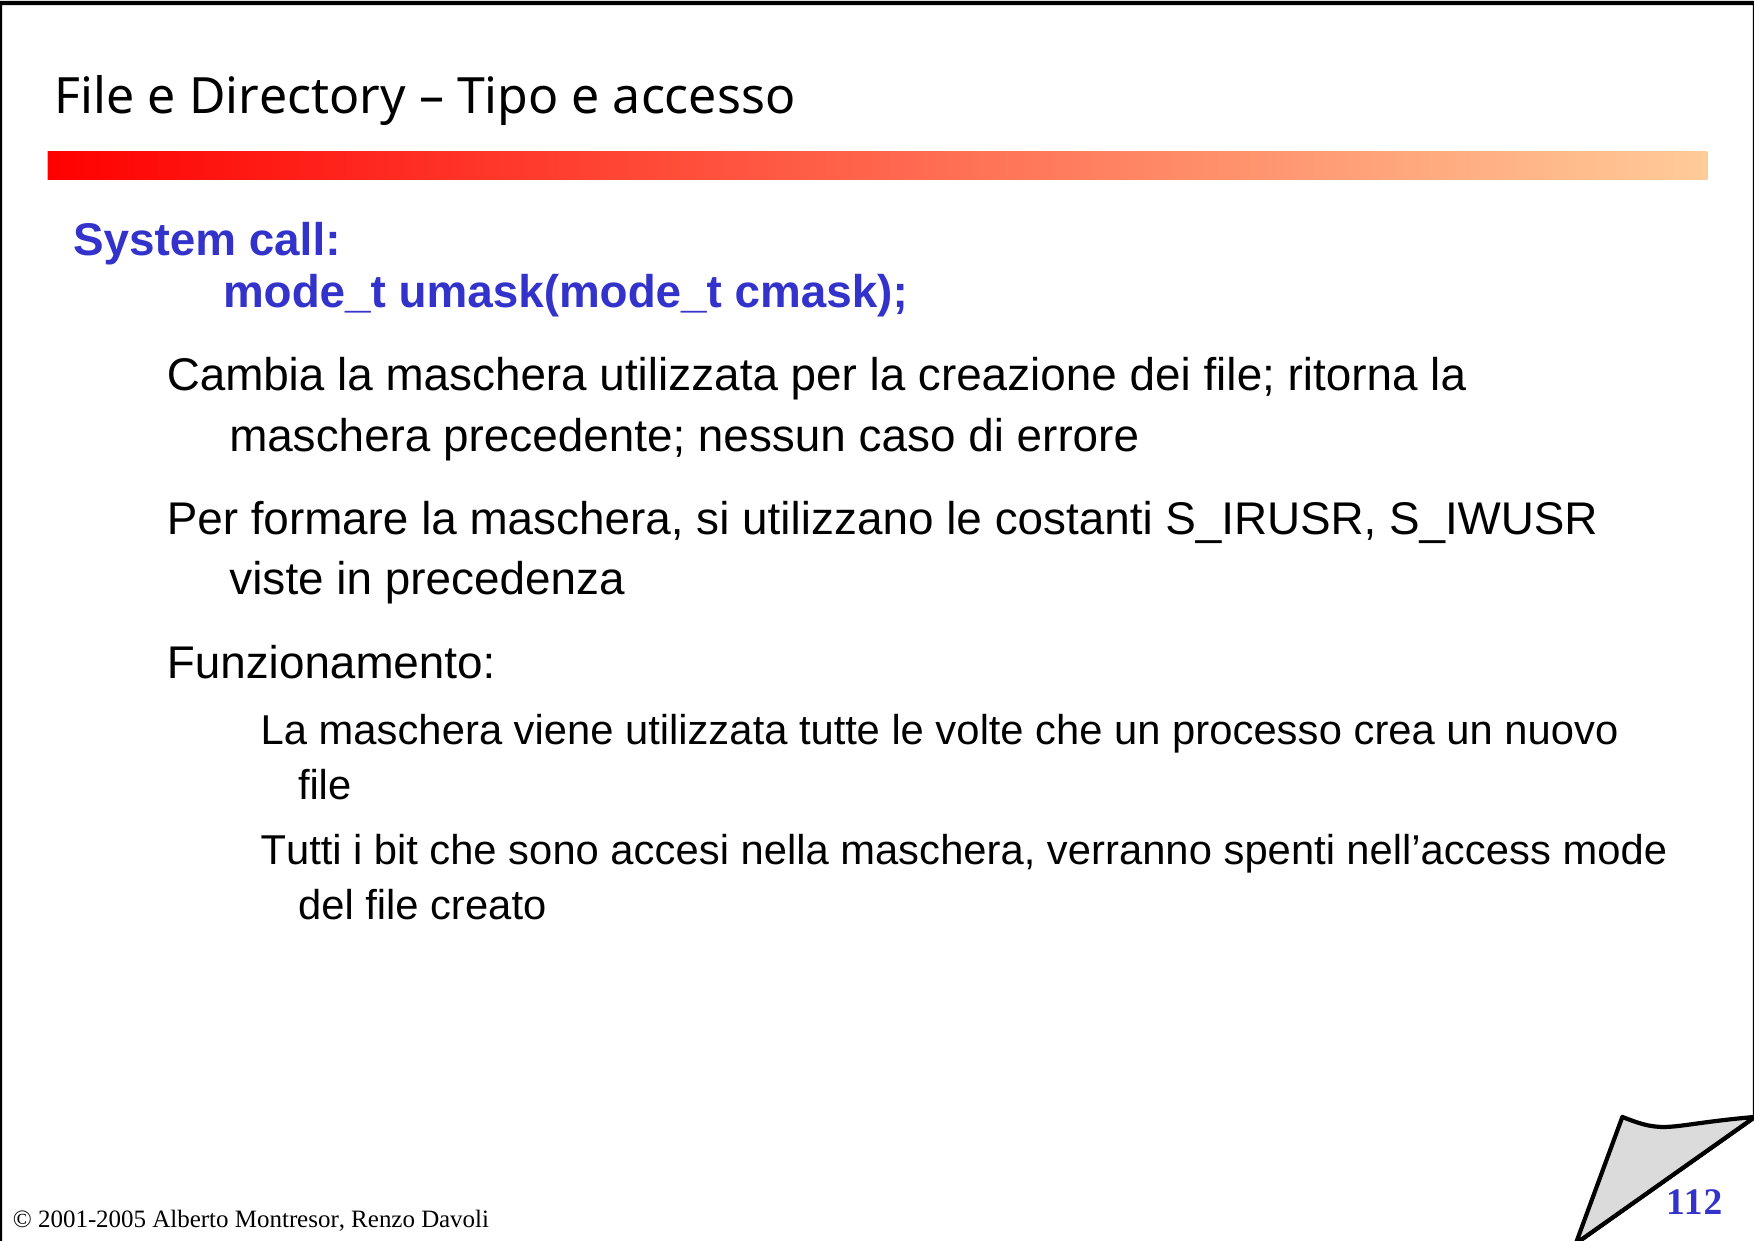

# File e Directory – Tipo e accesso
System call:
	mode_t umask(mode_t cmask);
Cambia la maschera utilizzata per la creazione dei file; ritorna la maschera precedente; nessun caso di errore
Per formare la maschera, si utilizzano le costanti S_IRUSR, S_IWUSR viste in precedenza
Funzionamento:
La maschera viene utilizzata tutte le volte che un processo crea un nuovo file
Tutti i bit che sono accesi nella maschera, verranno spenti nell’access mode del file creato